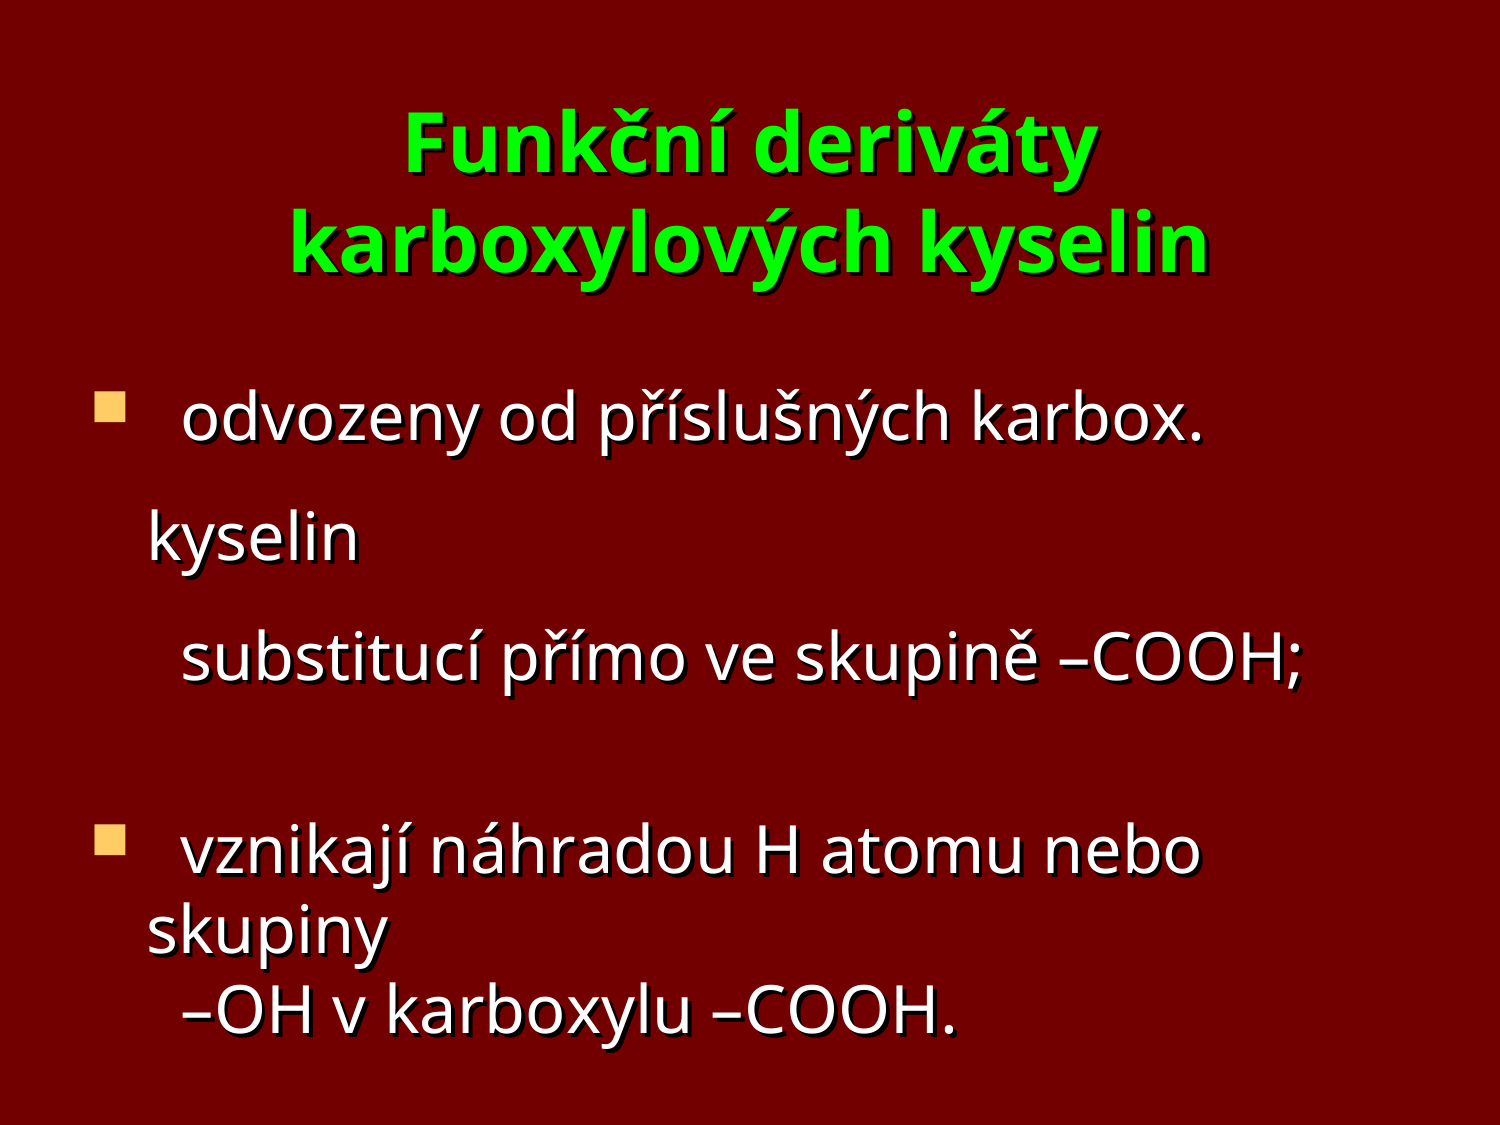

# Funkční deriváty karboxylových kyselin
 odvozeny od příslušných karbox. kyselin
 substitucí přímo ve skupině –COOH;
 vznikají náhradou H atomu nebo skupiny
 –OH v karboxylu –COOH.